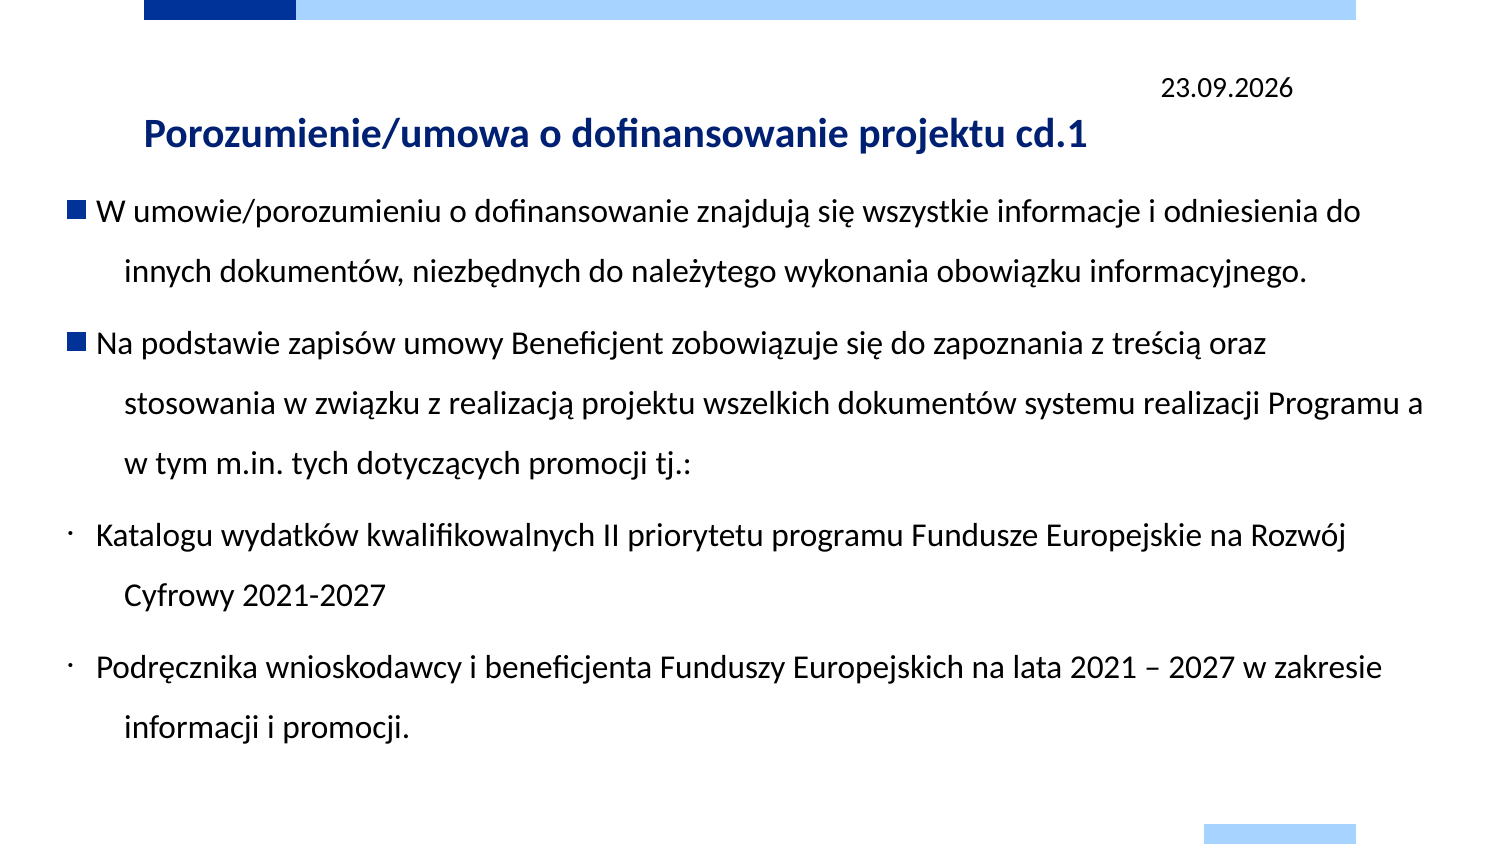

# Porozumienie/umowa o dofinansowanie projektu cd.1
W umowie/porozumieniu o dofinansowanie znajdują się wszystkie informacje i odniesienia do innych dokumentów, niezbędnych do należytego wykonania obowiązku informacyjnego.
Na podstawie zapisów umowy Beneficjent zobowiązuje się do zapoznania z treścią oraz stosowania w związku z realizacją projektu wszelkich dokumentów systemu realizacji Programu a w tym m.in. tych dotyczących promocji tj.:
Katalogu wydatków kwalifikowalnych II priorytetu programu Fundusze Europejskie na Rozwój Cyfrowy 2021-2027
Podręcznika wnioskodawcy i beneficjenta Funduszy Europejskich na lata 2021 – 2027 w zakresie informacji i promocji.